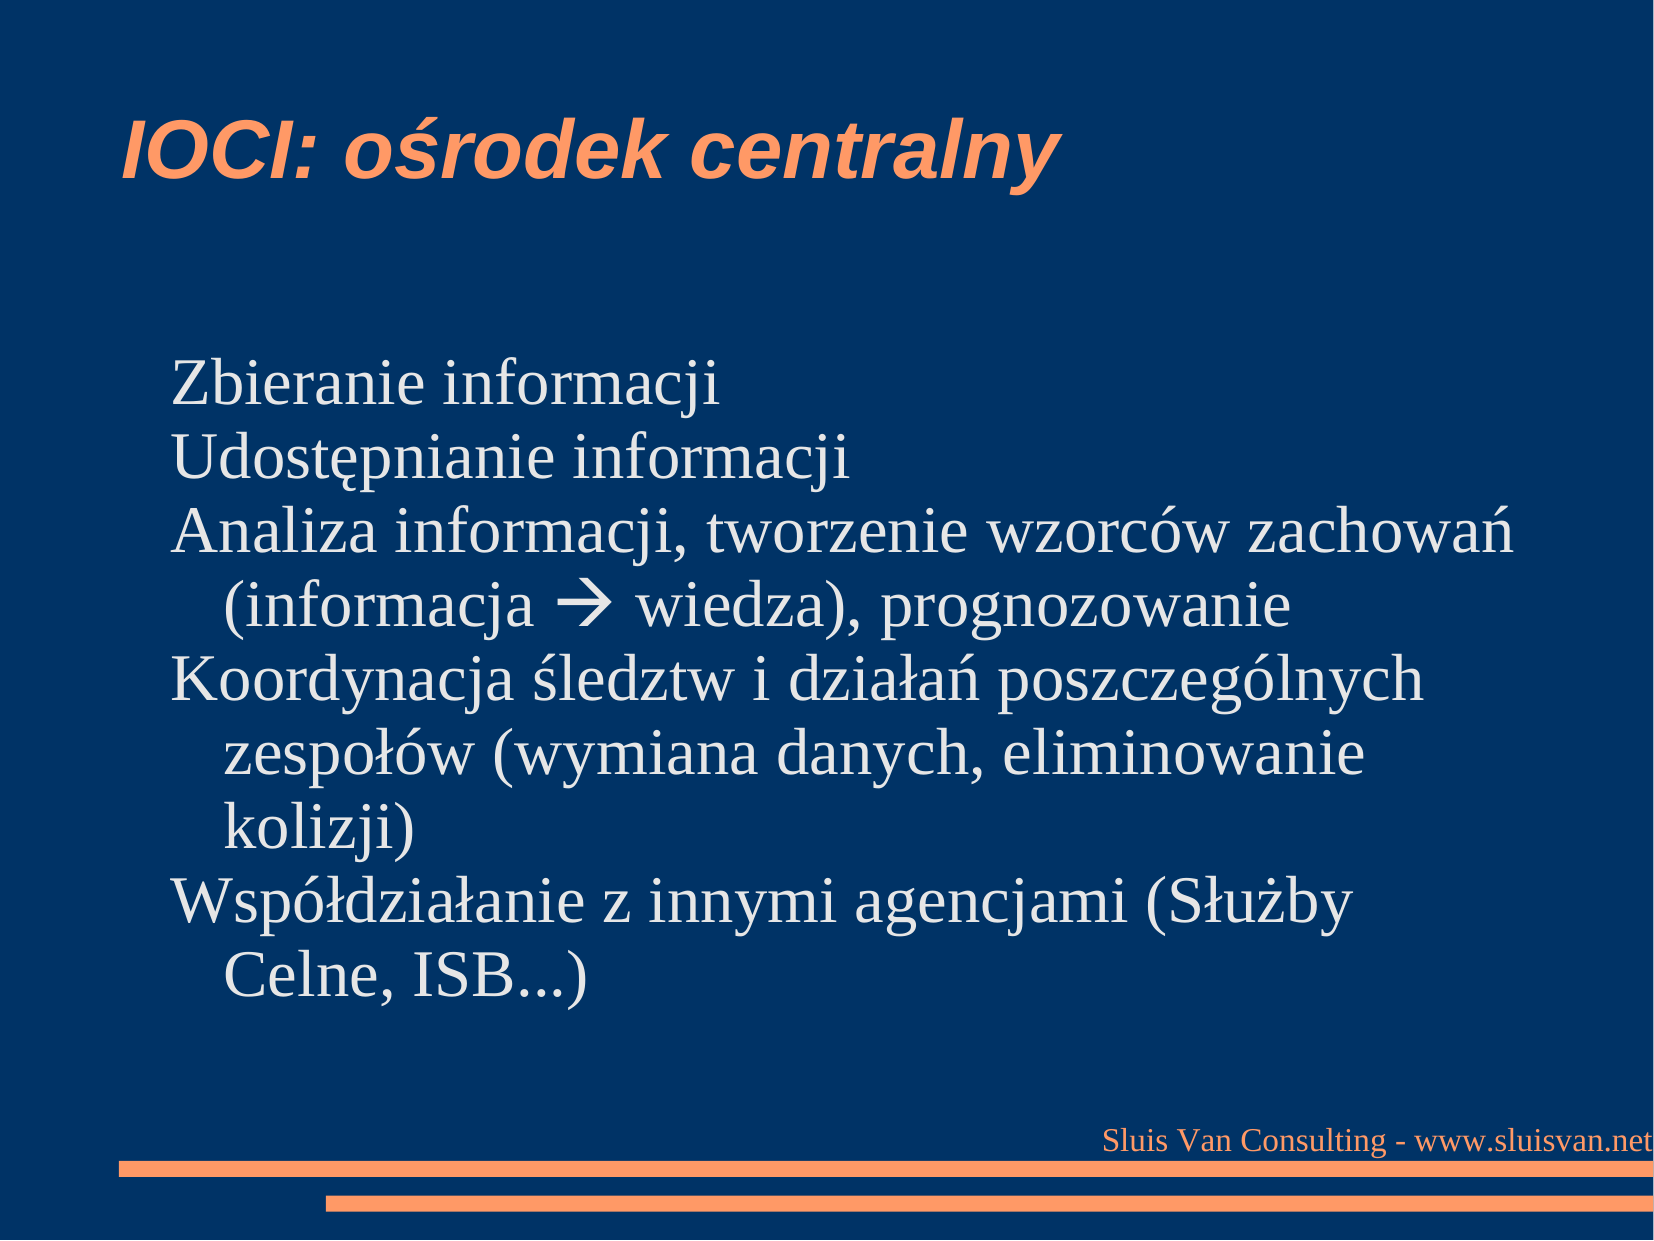

# IOCI: ośrodek centralny
Zbieranie informacji
Udostępnianie informacji
Analiza informacji, tworzenie wzorców zachowań (informacja  wiedza), prognozowanie
Koordynacja śledztw i działań poszczególnych zespołów (wymiana danych, eliminowanie kolizji)
Współdziałanie z innymi agencjami (Służby Celne, ISB...)
Sluis Van Consulting - www.sluisvan.net